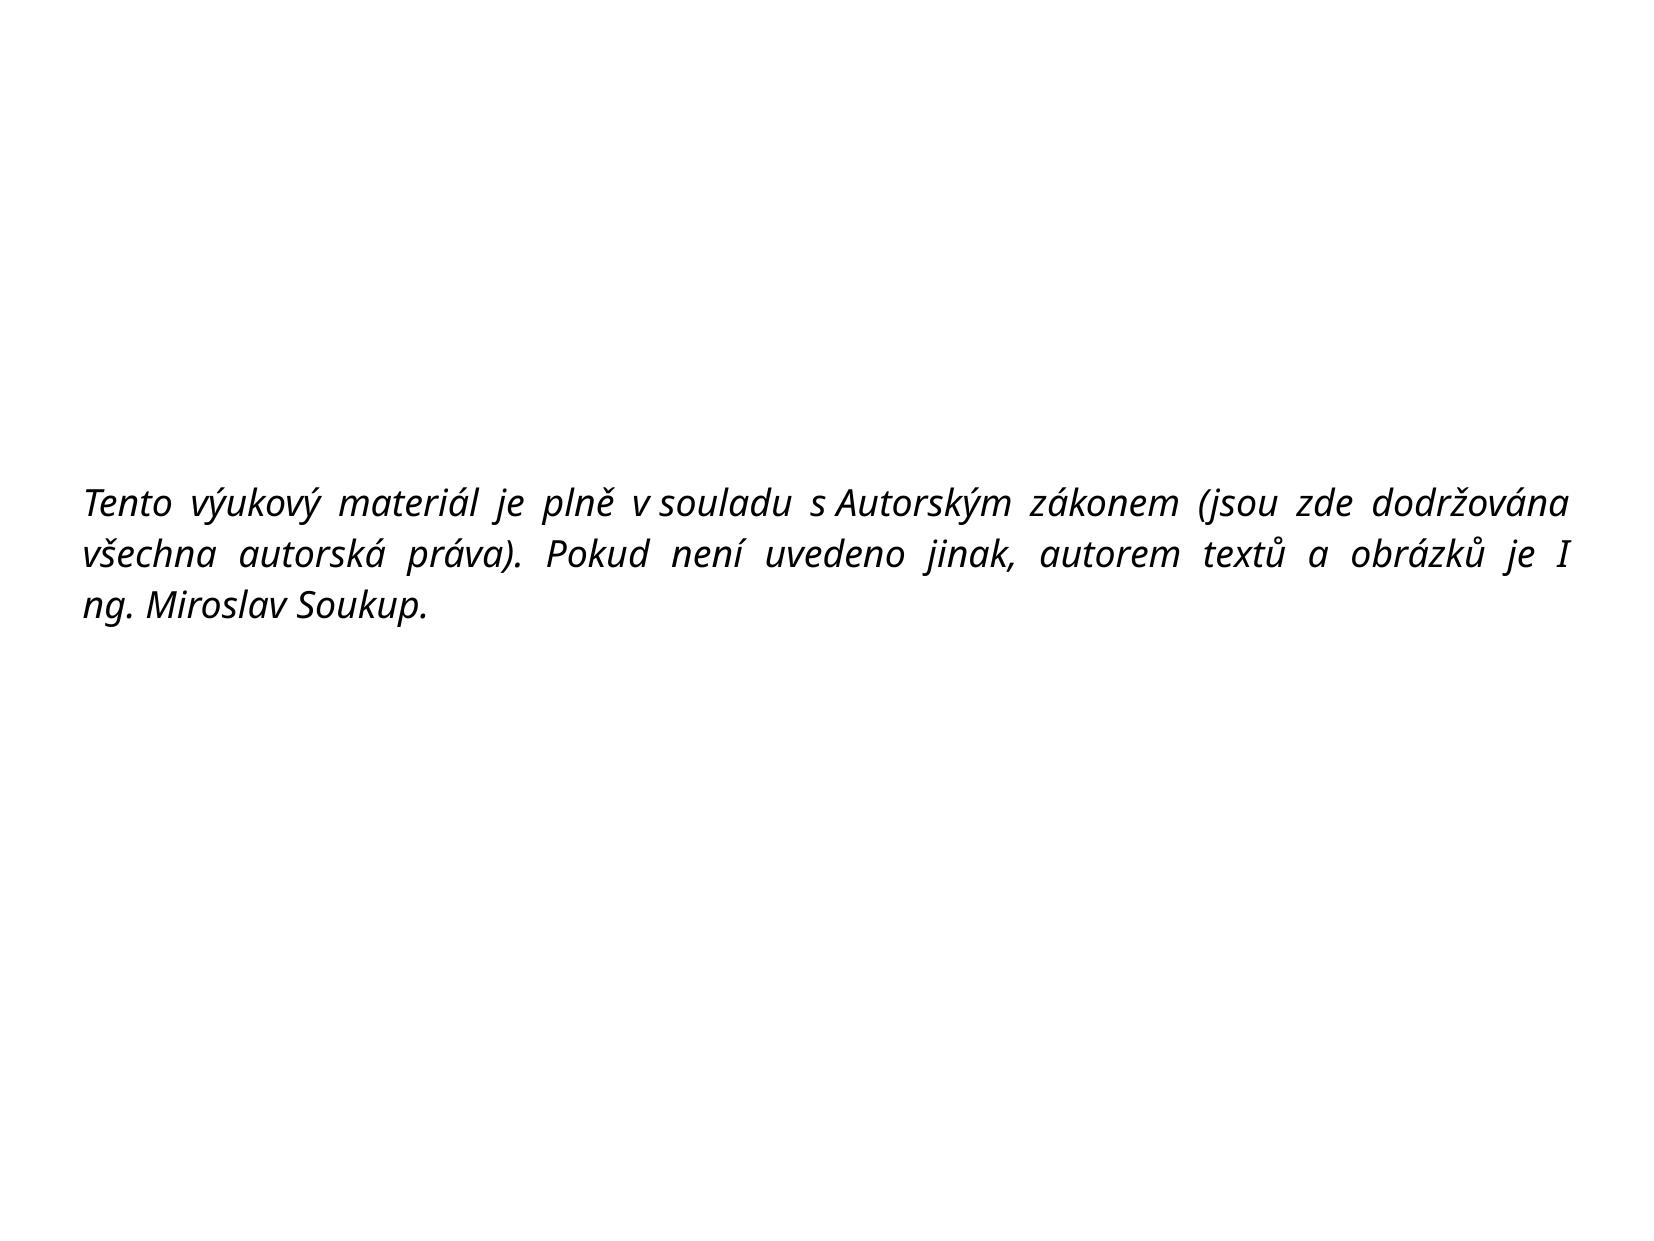

# Tento výukový materiál je plně v souladu s Autorským zákonem (jsou zde dodržována všechna autorská práva). Pokud není uvedeno jinak, autorem textů a obrázků je I ng. Miroslav Soukup.